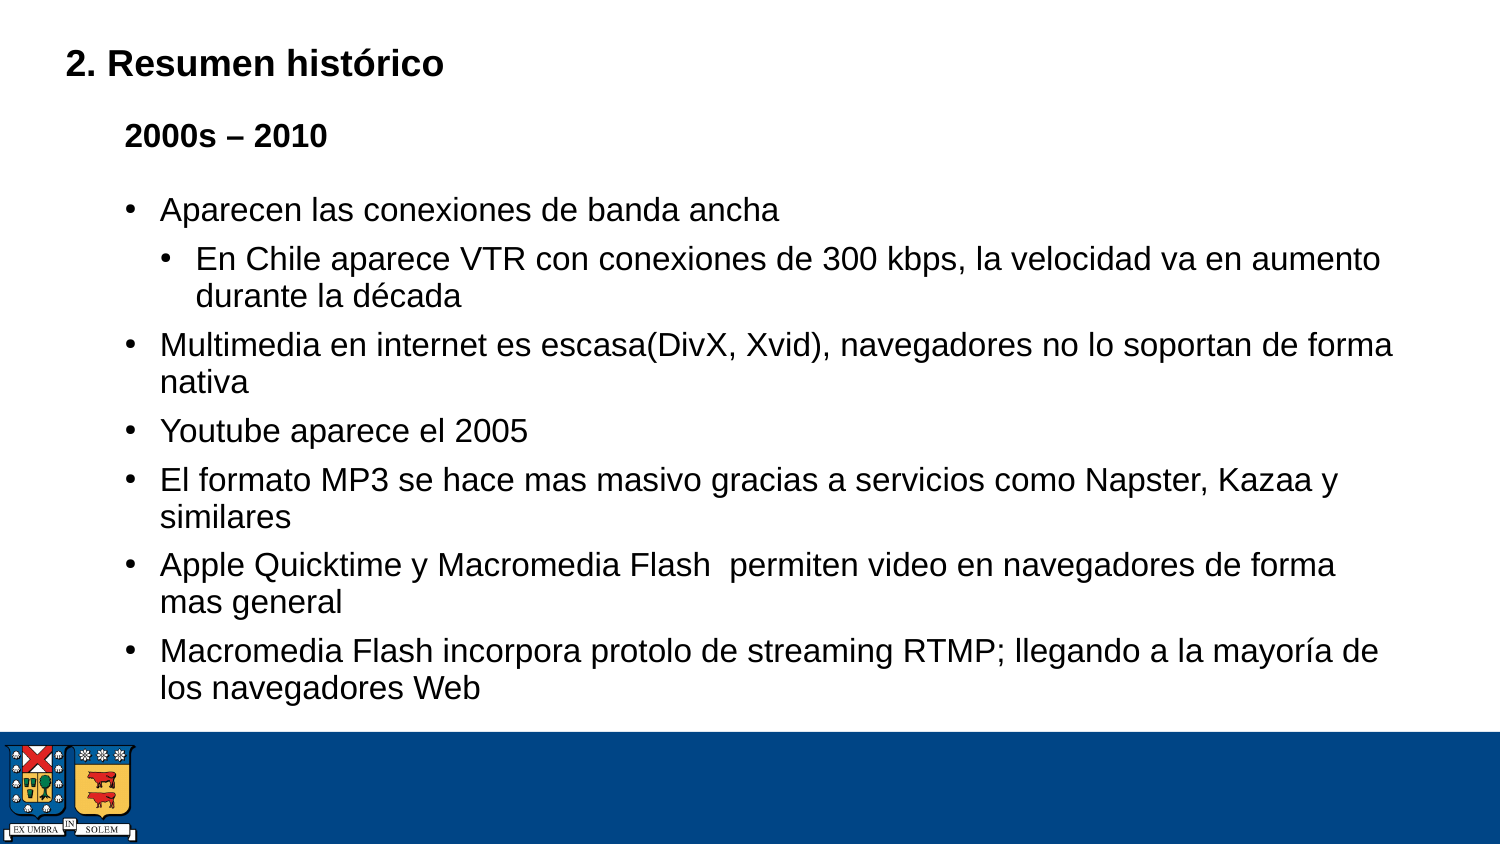

2. Resumen histórico
2000s – 2010
Aparecen las conexiones de banda ancha
En Chile aparece VTR con conexiones de 300 kbps, la velocidad va en aumento durante la década
Multimedia en internet es escasa(DivX, Xvid), navegadores no lo soportan de forma nativa
Youtube aparece el 2005
El formato MP3 se hace mas masivo gracias a servicios como Napster, Kazaa y similares
Apple Quicktime y Macromedia Flash permiten video en navegadores de forma mas general
Macromedia Flash incorpora protolo de streaming RTMP; llegando a la mayoría de los navegadores Web